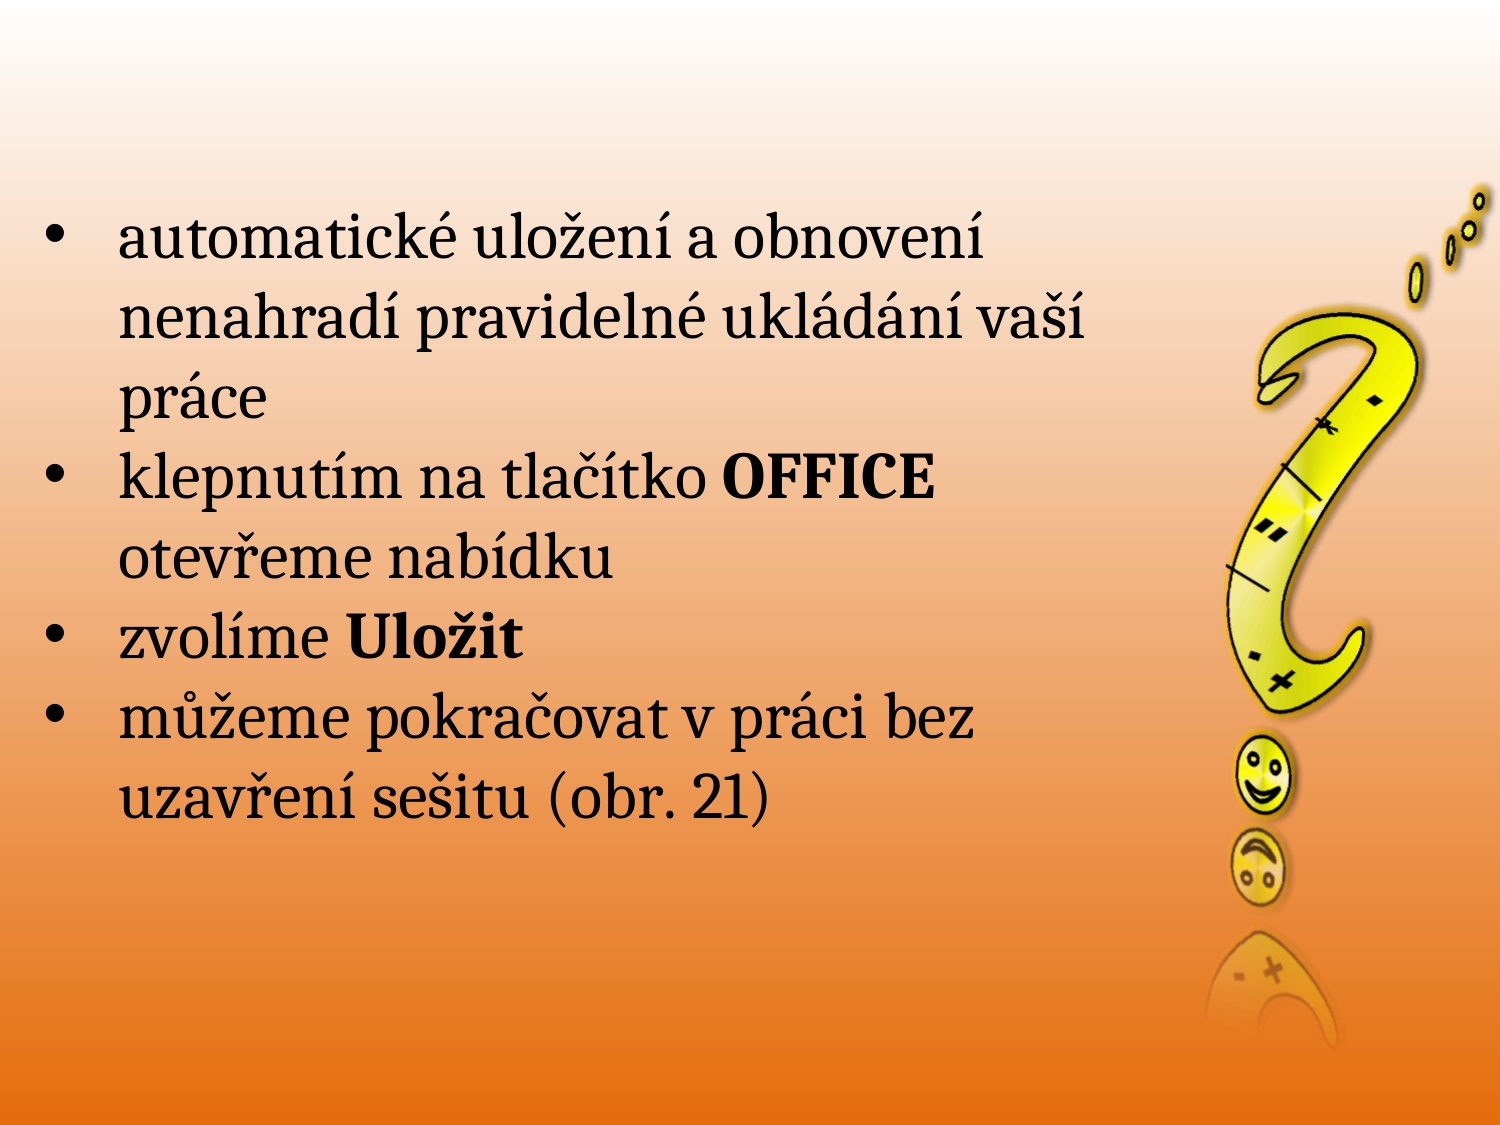

automatické uložení a obnovení nenahradí pravidelné ukládání vaší práce
klepnutím na tlačítko OFFICE otevřeme nabídku
zvolíme Uložit
můžeme pokračovat v práci bez uzavření sešitu (obr. 21)